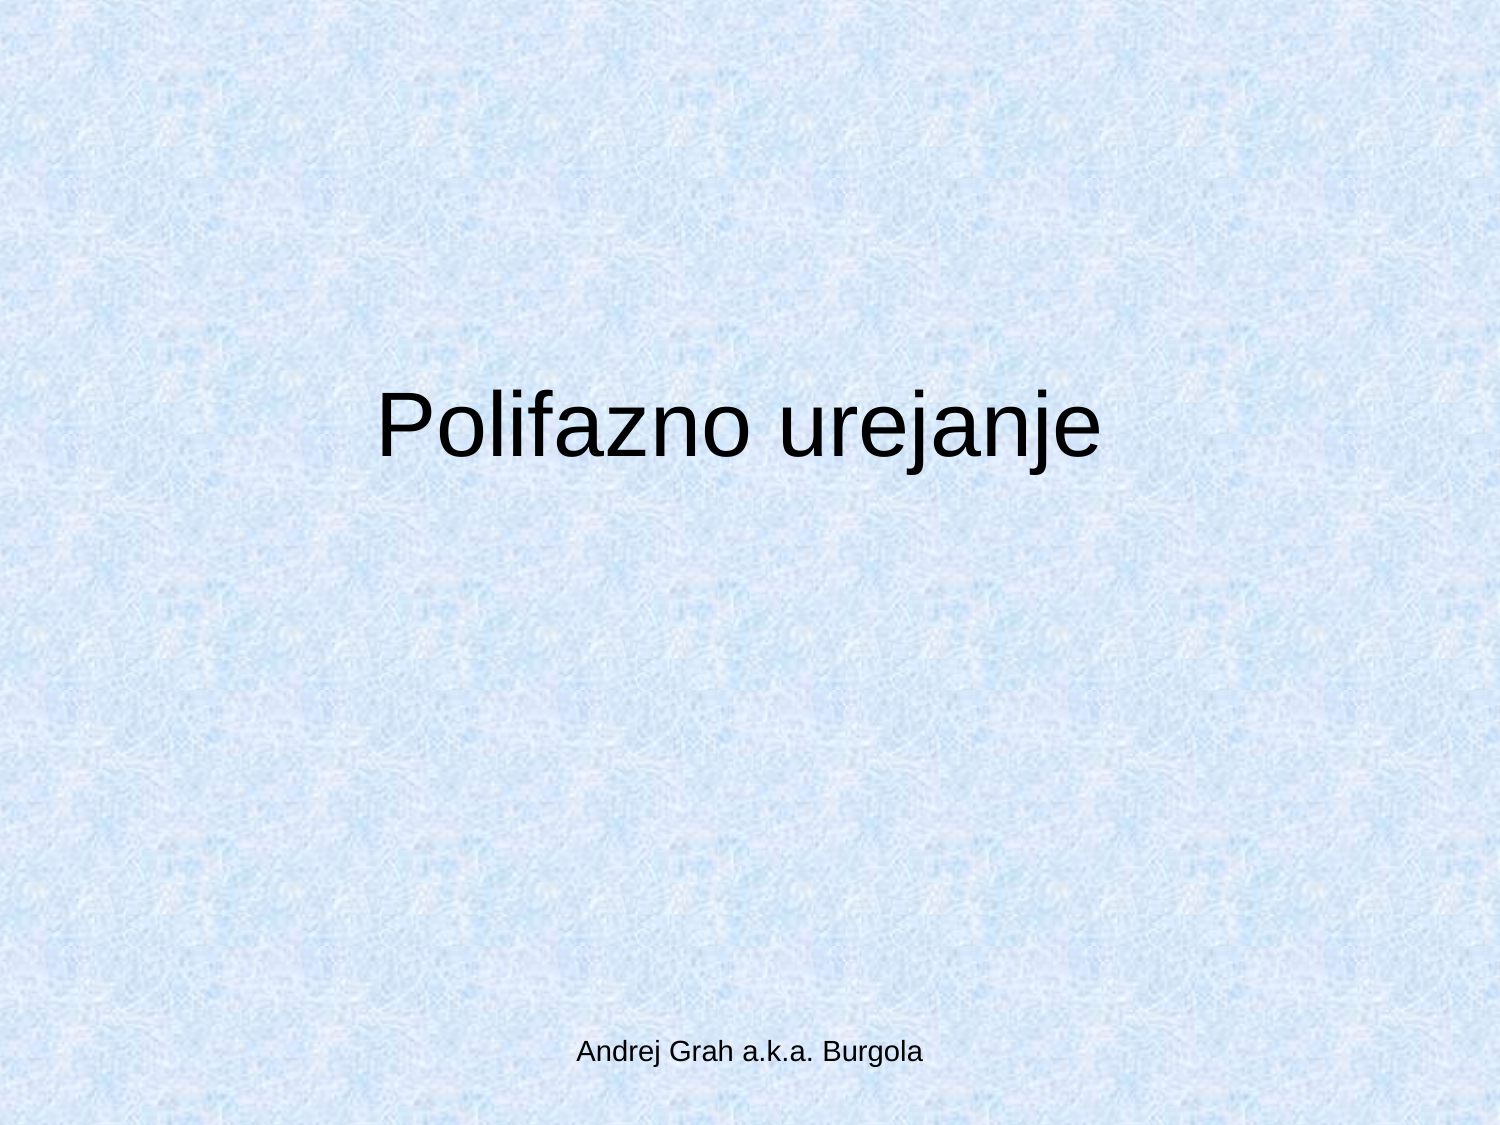

# Polifazno urejanje
Andrej Grah a.k.a. Burgola